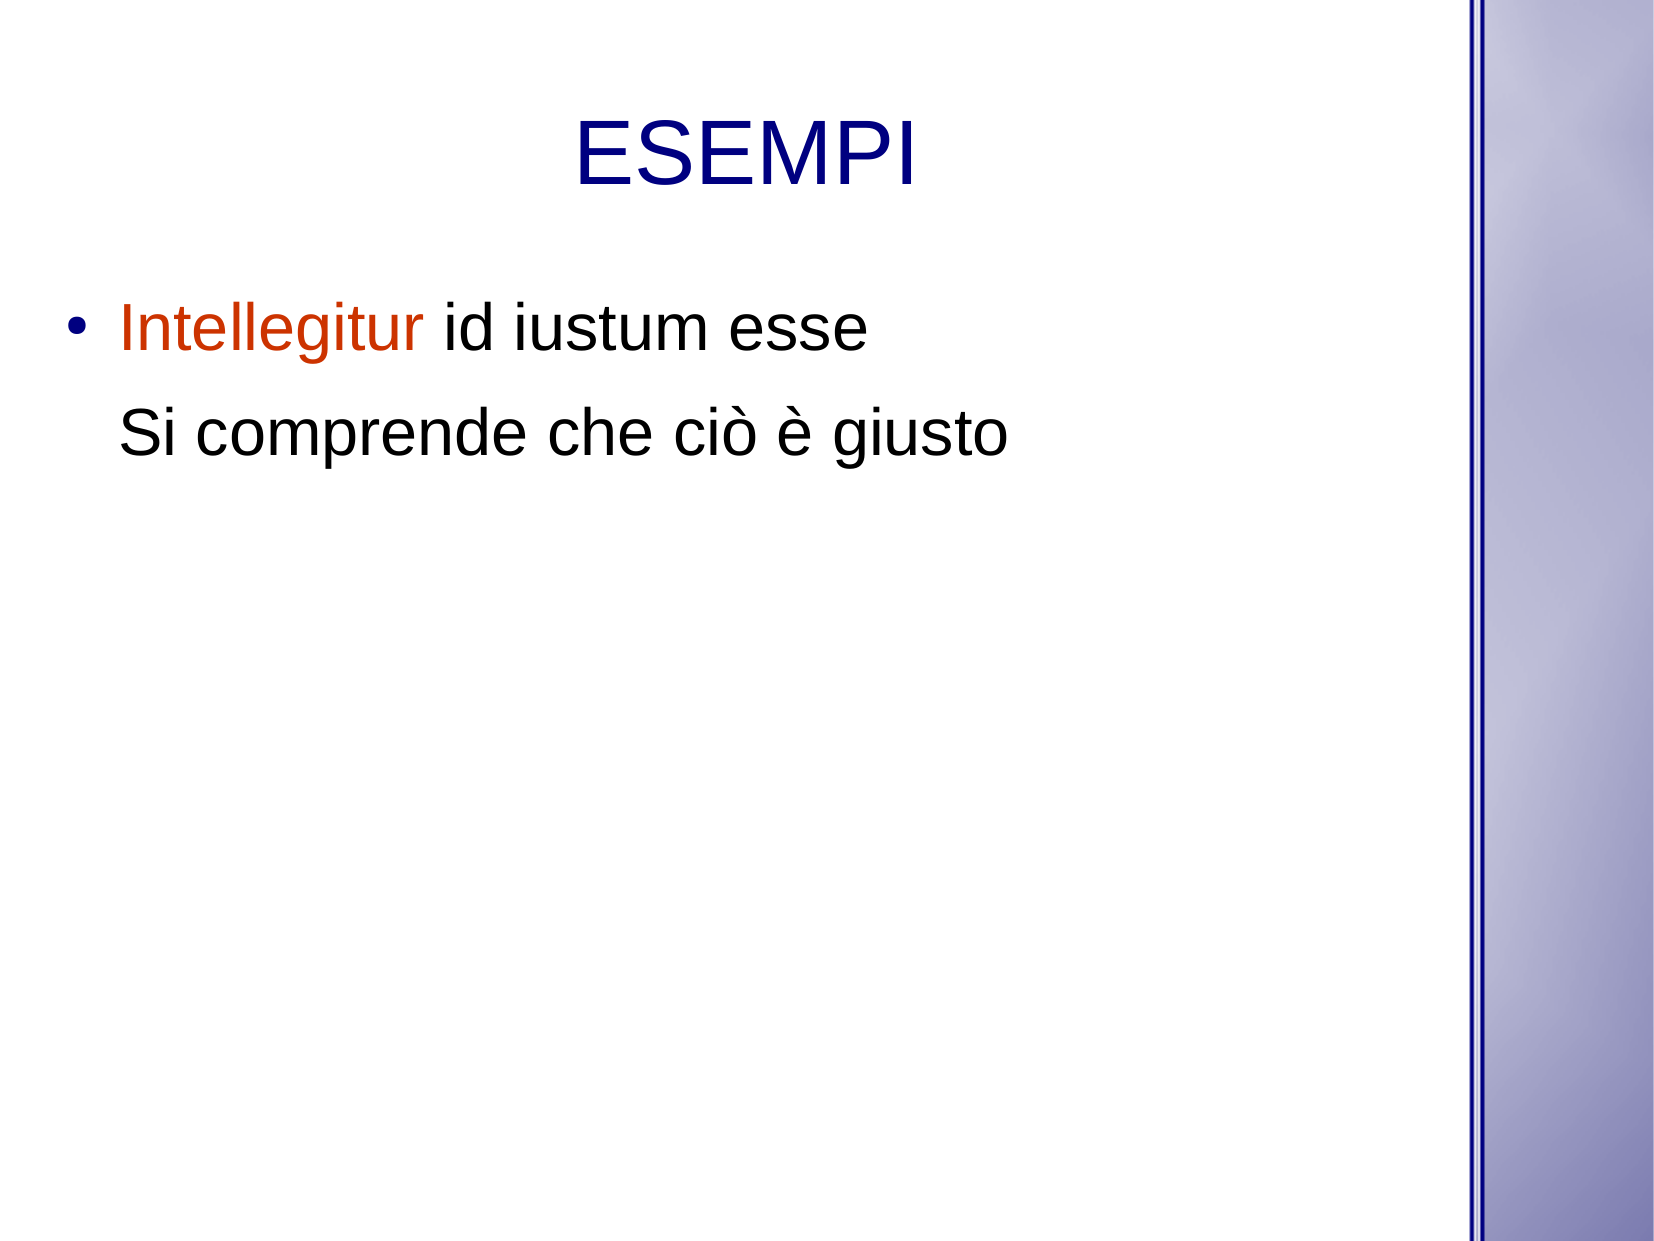

# ESEMPI
Intellegitur id iustum esse
Si comprende che ciò è giusto